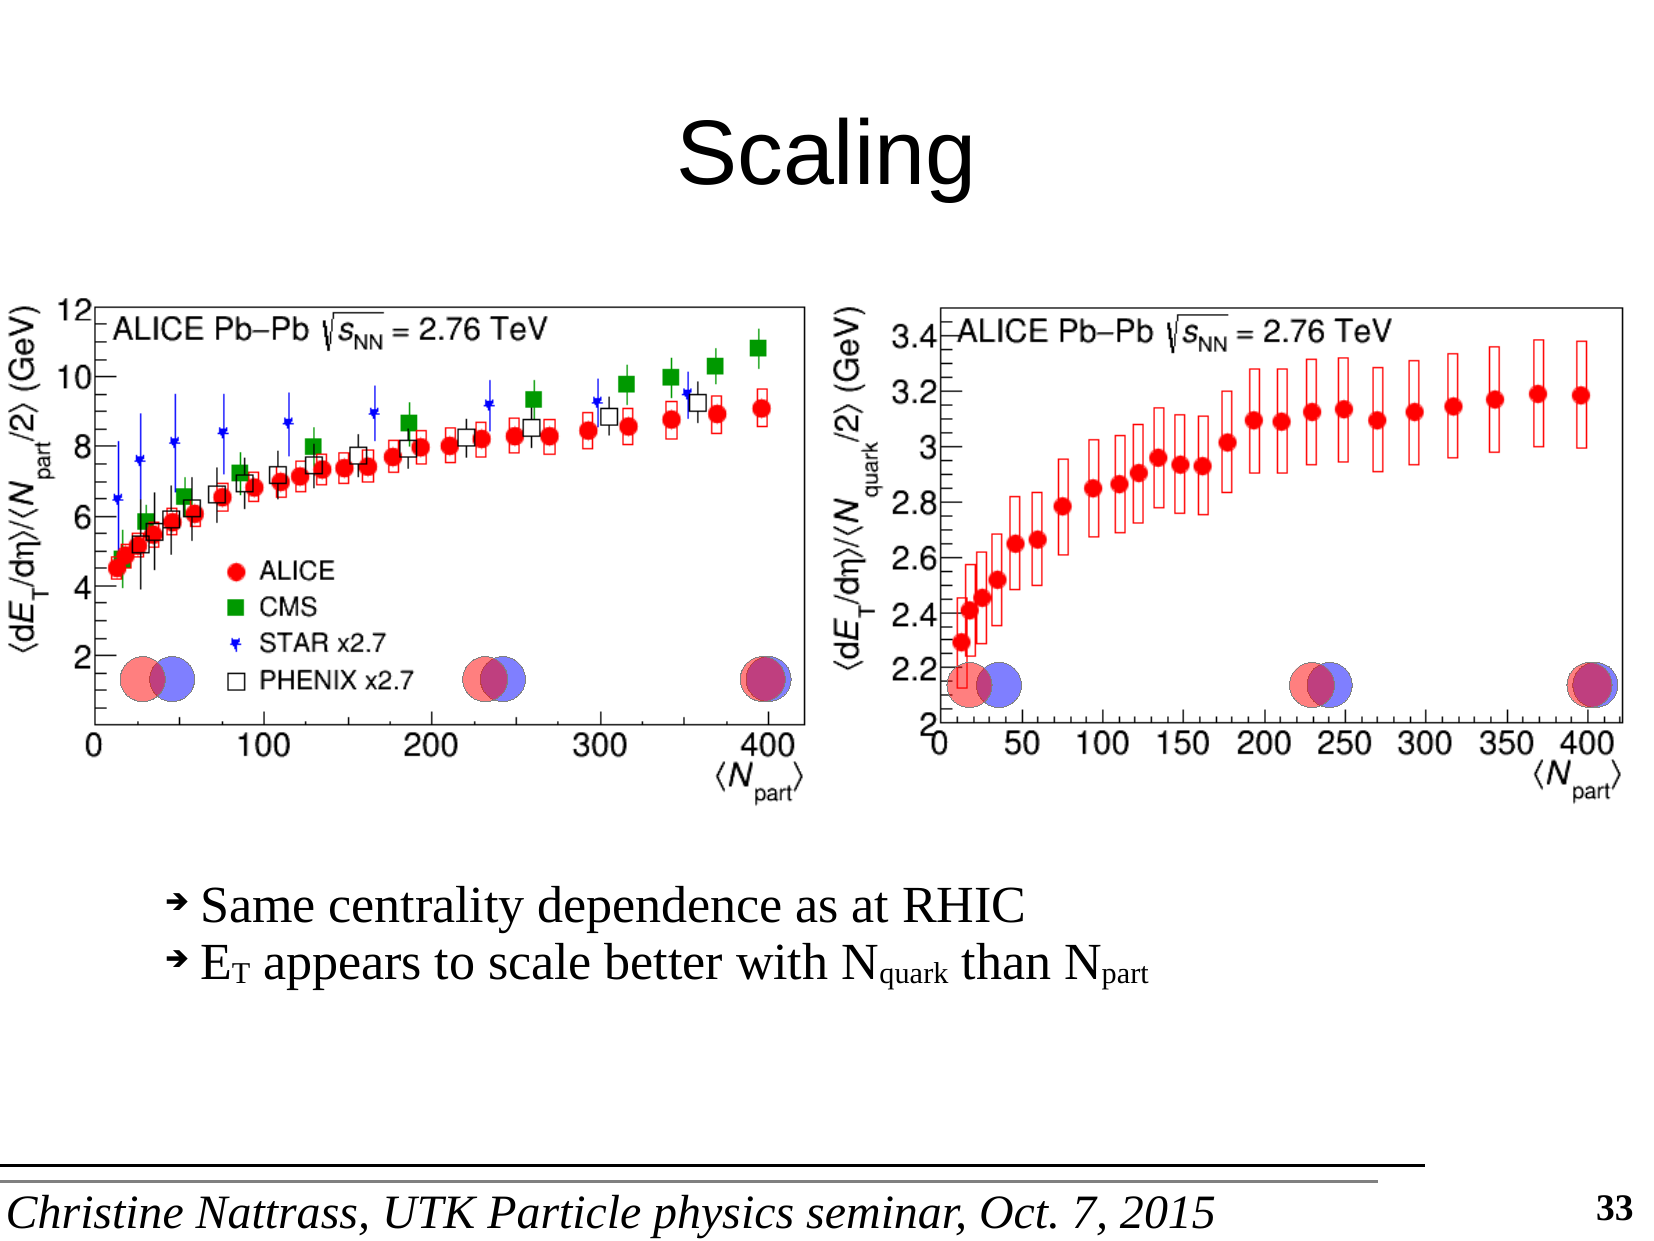

# Scaling
Same centrality dependence as at RHIC
ET appears to scale better with Nquark than Npart